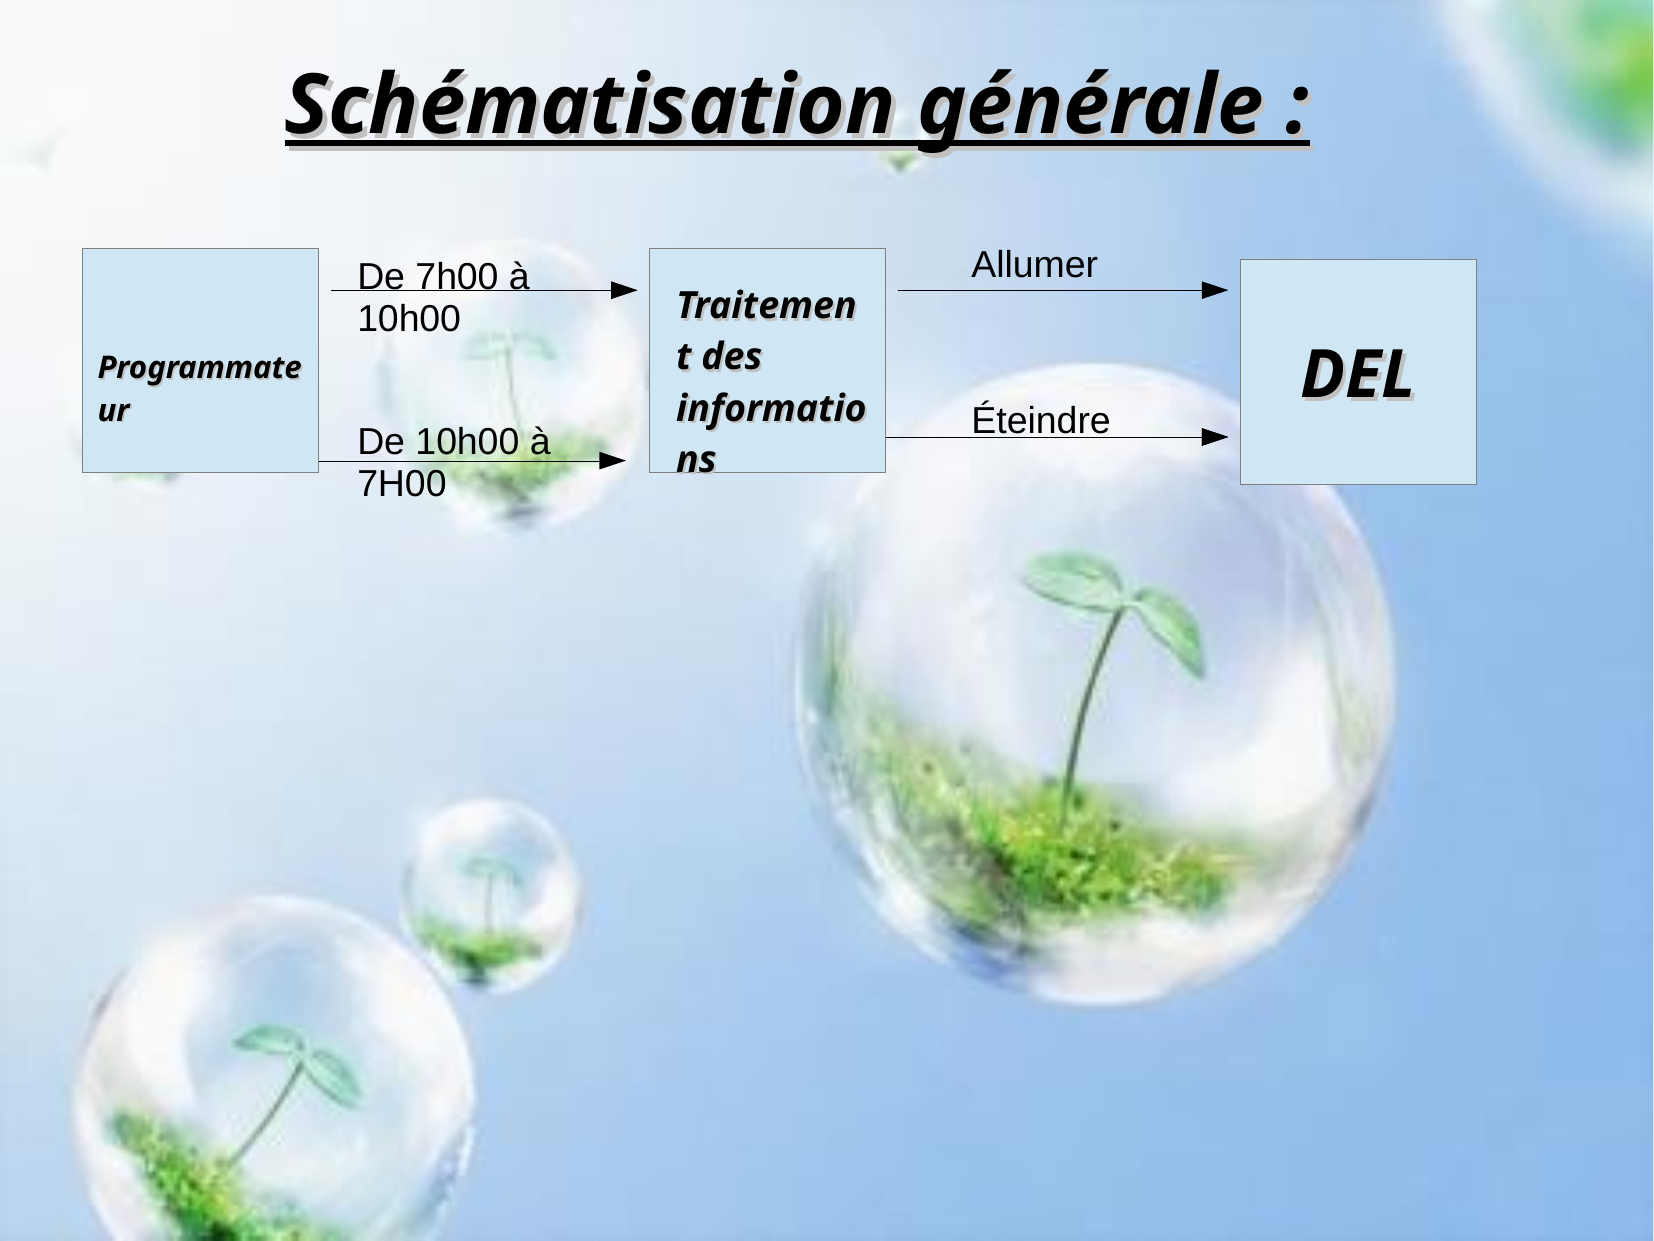

Schématisation générale :
#
Allumer
De 7h00 à 10h00
DEL
Traitement des informations
Programmateur
Éteindre
De 10h00 à 7H00